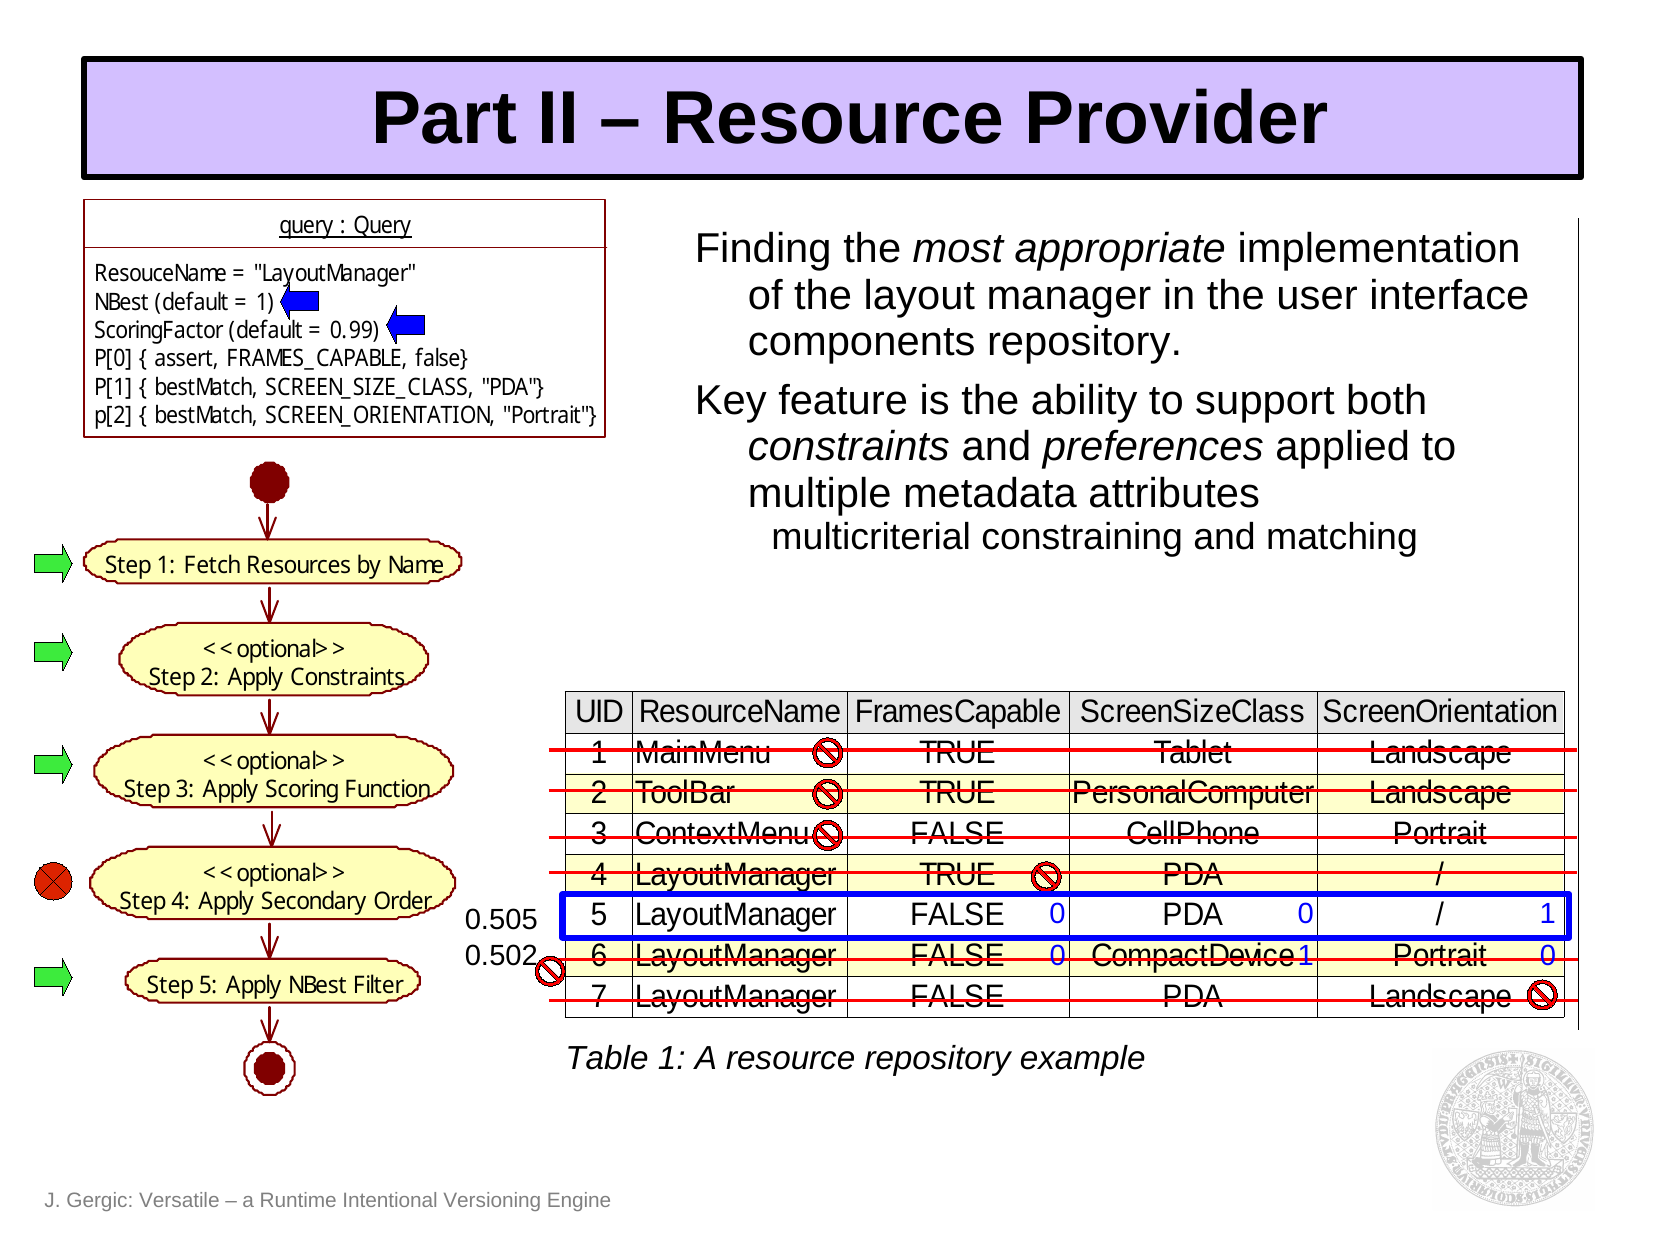

# Part II – Resource Provider
Finding the most appropriate implementation of the layout manager in the user interface components repository.
Key feature is the ability to support both constraints and preferences applied to multiple metadata attributes
multicriterial constraining and matching
0
0
1
0.505
0.502
0
1
0
Table 1: A resource repository example